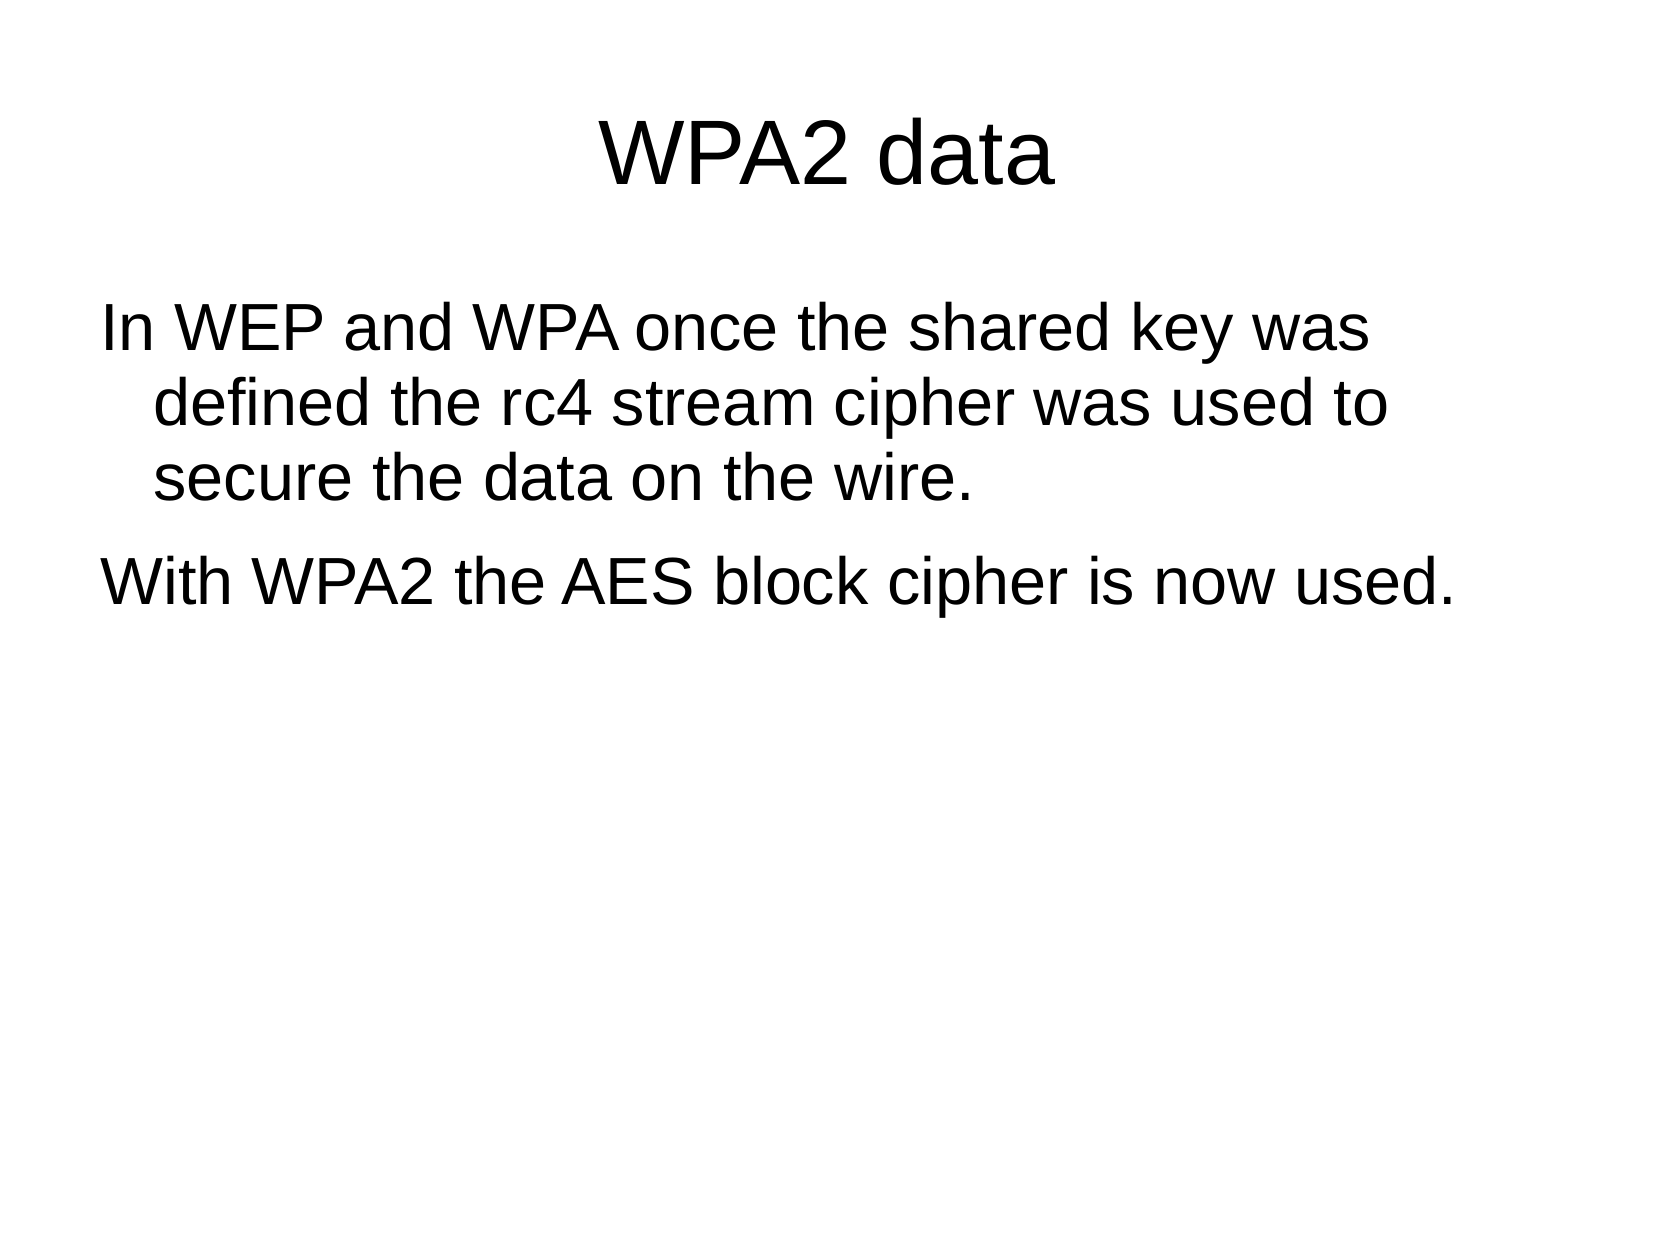

# WPA2 data
In WEP and WPA once the shared key was defined the rc4 stream cipher was used to secure the data on the wire.
With WPA2 the AES block cipher is now used.